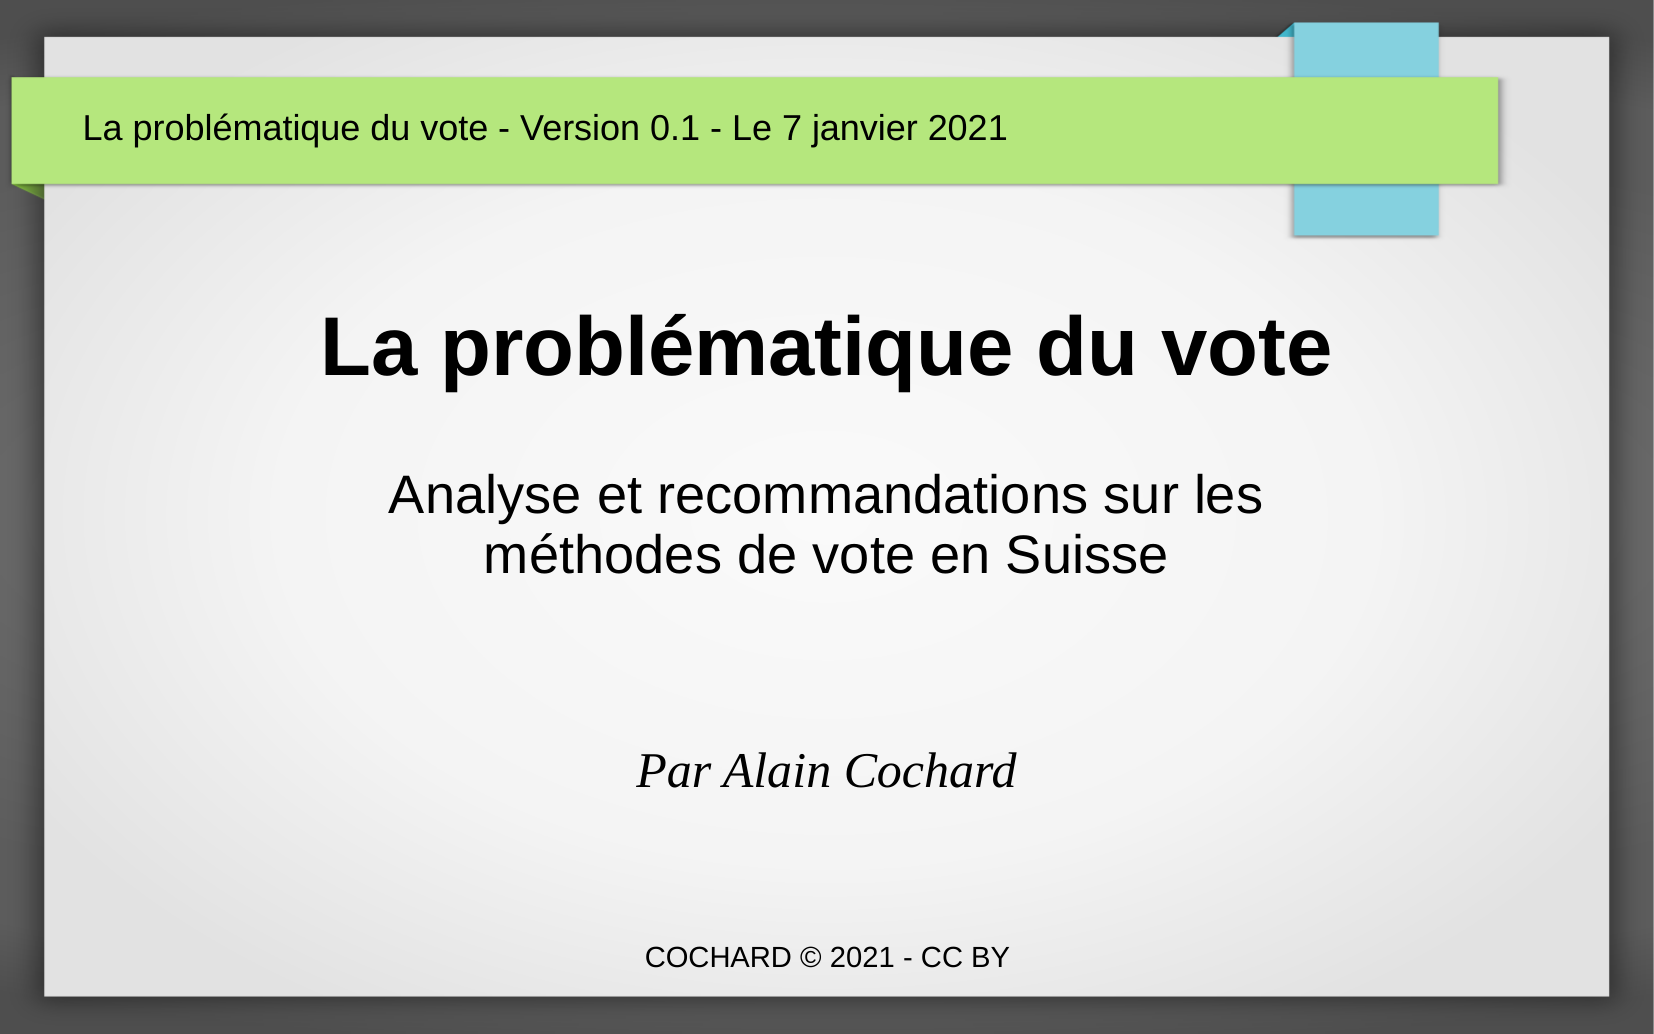

# La problématique du vote - Version 0.1 - Le 7 janvier 2021
La problématique du vote
Analyse et recommandations sur les
méthodes de vote en Suisse
Par Alain Cochard
COCHARD © 2021 - CC BY